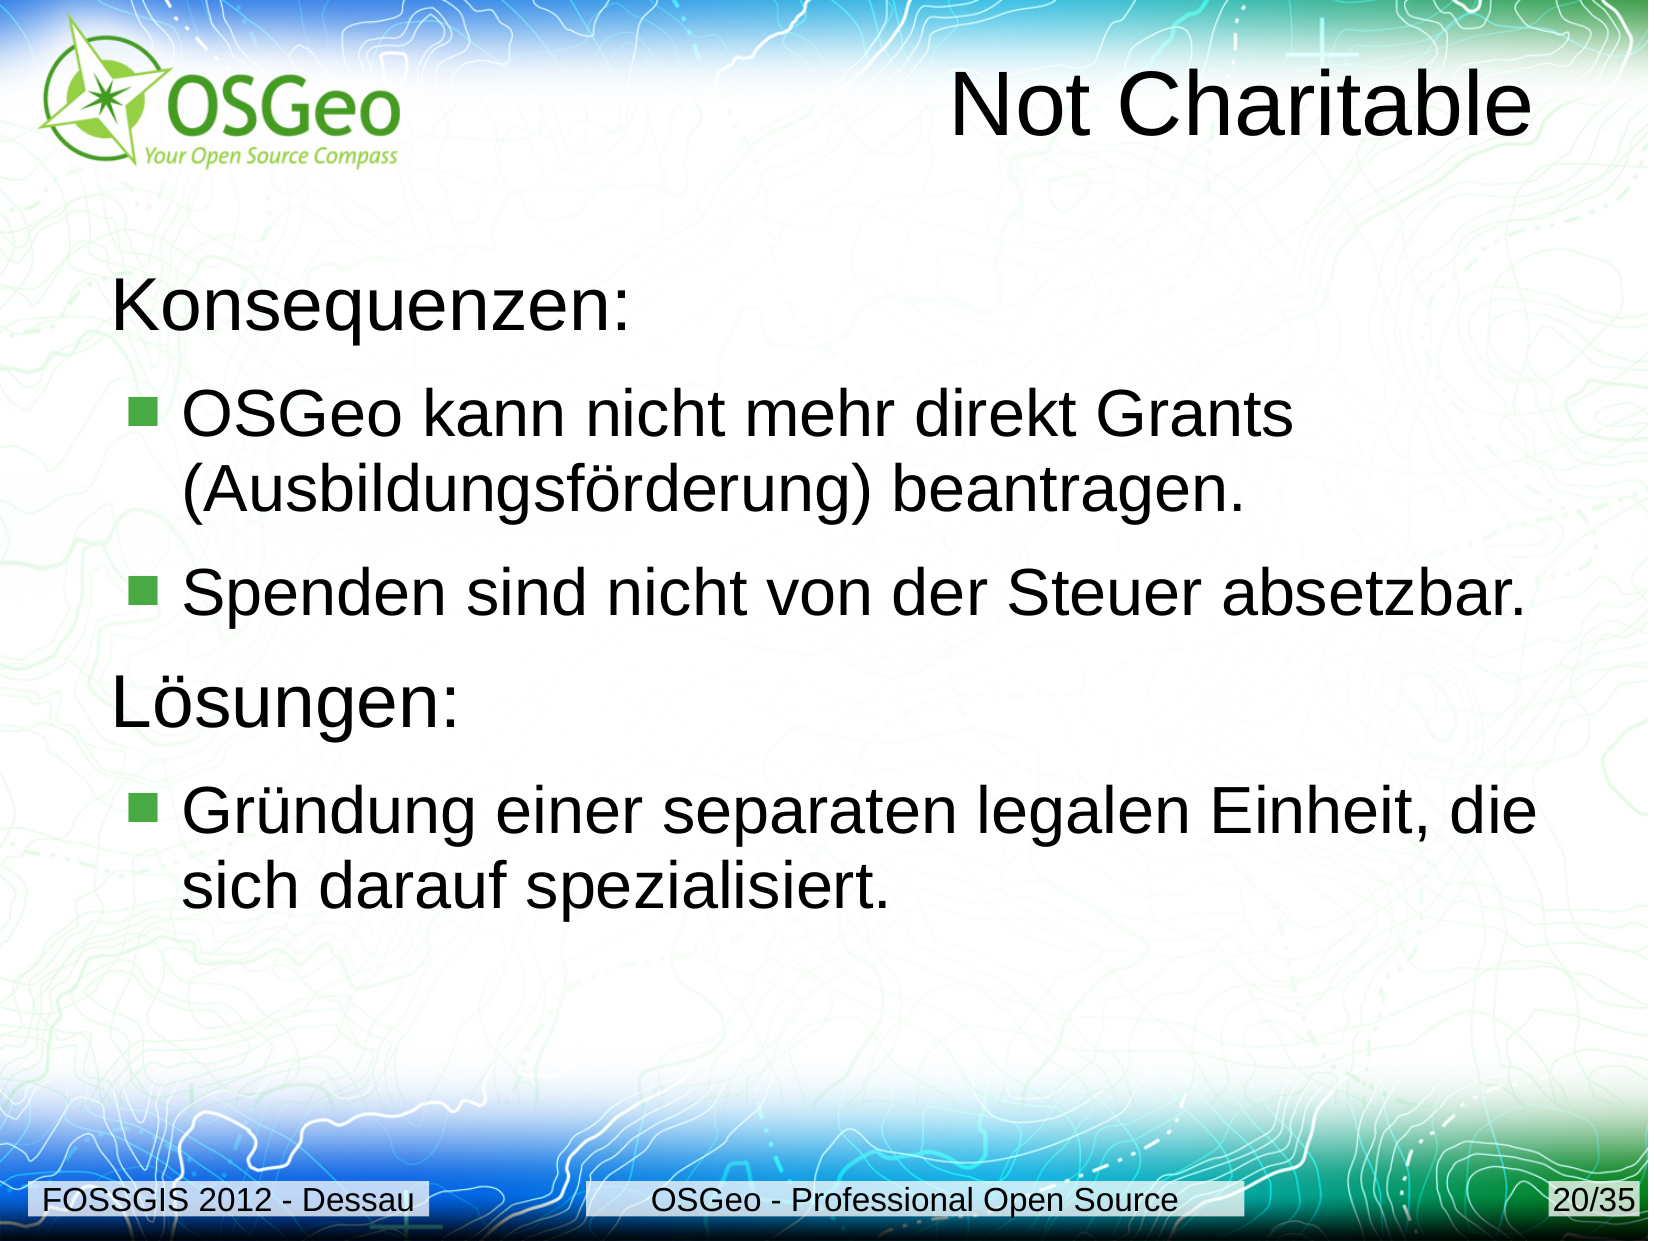

# Not Charitable
Konsequenzen:
OSGeo kann nicht mehr direkt Grants (Ausbildungsförderung) beantragen.
Spenden sind nicht von der Steuer absetzbar.
Lösungen:
Gründung einer separaten legalen Einheit, die sich darauf spezialisiert.
FOSSGIS 2012 - Dessau
OSGeo - Professional Open Source
20